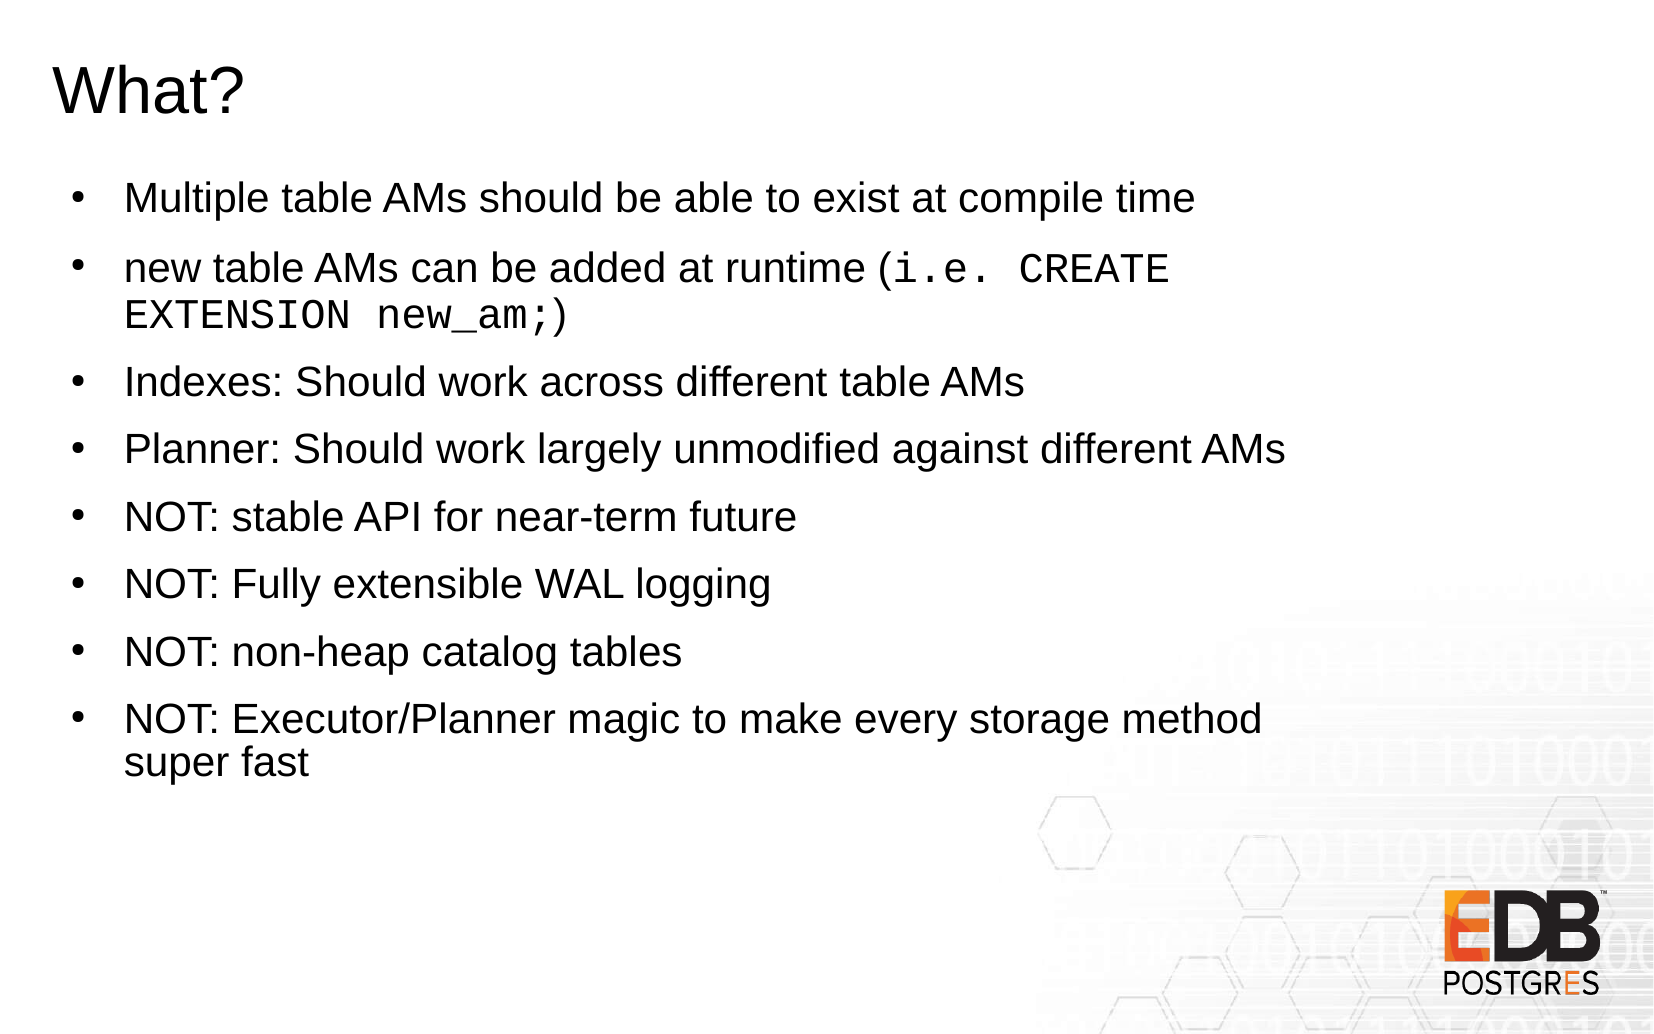

# What?
Multiple table AMs should be able to exist at compile time
new table AMs can be added at runtime (i.e. CREATE EXTENSION new_am;)
Indexes: Should work across different table AMs
Planner: Should work largely unmodified against different AMs
NOT: stable API for near-term future
NOT: Fully extensible WAL logging
NOT: non-heap catalog tables
NOT: Executor/Planner magic to make every storage method super fast